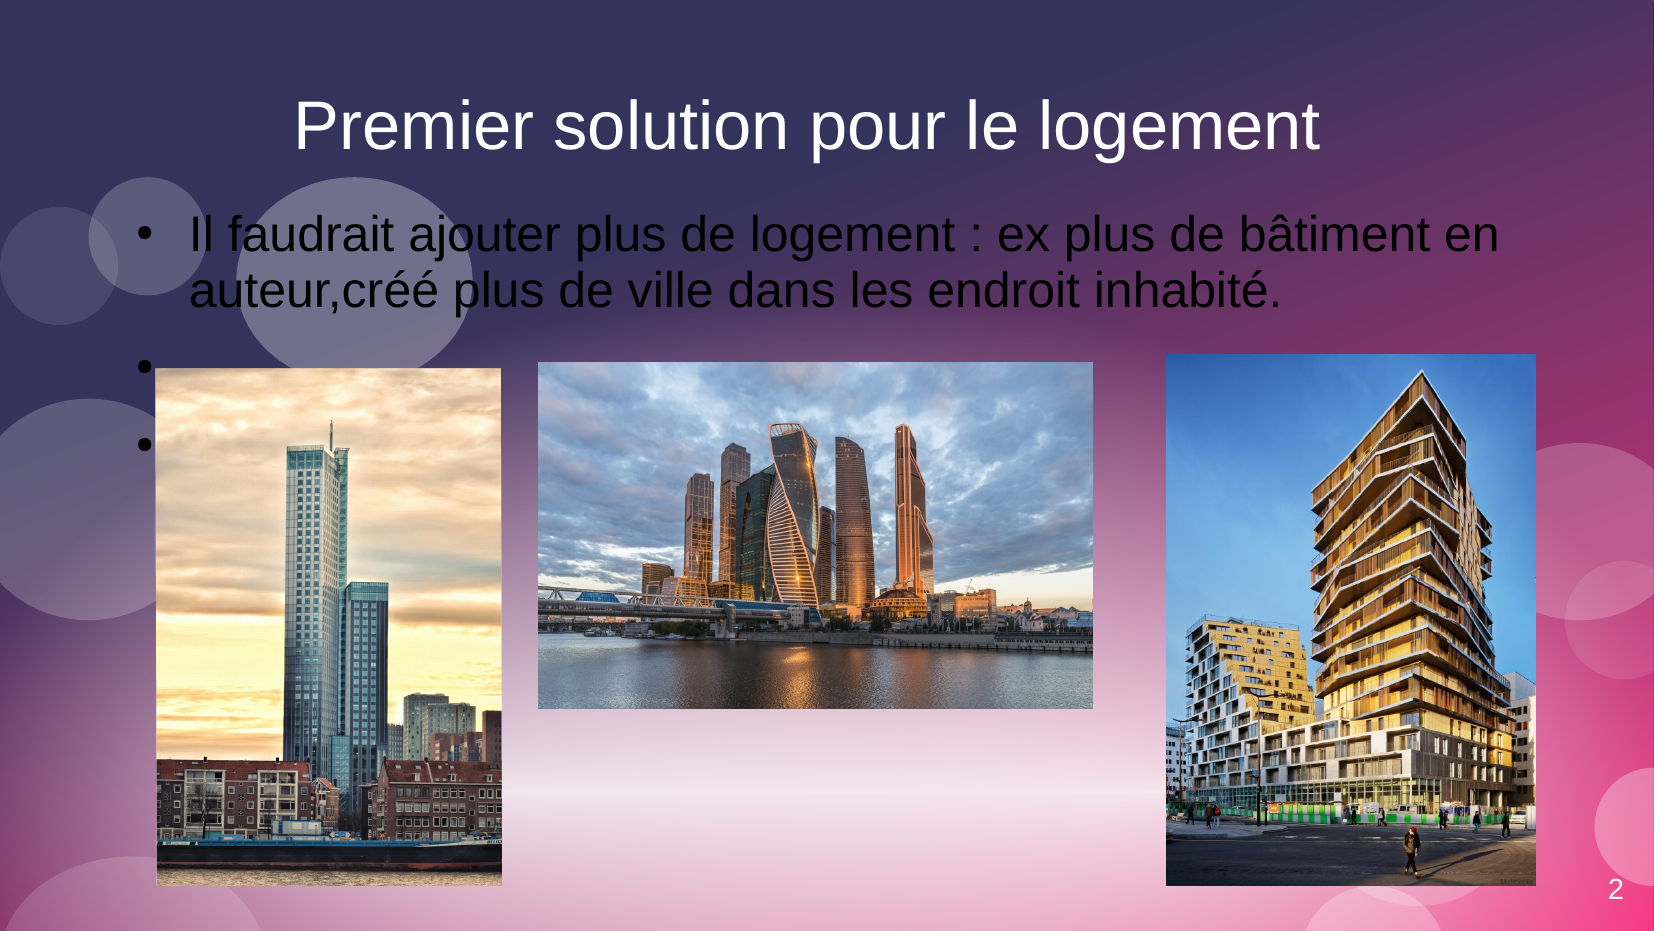

# Premier solution pour le logement
Il faudrait ajouter plus de logement : ex plus de bâtiment en auteur,créé plus de ville dans les endroit inhabité.